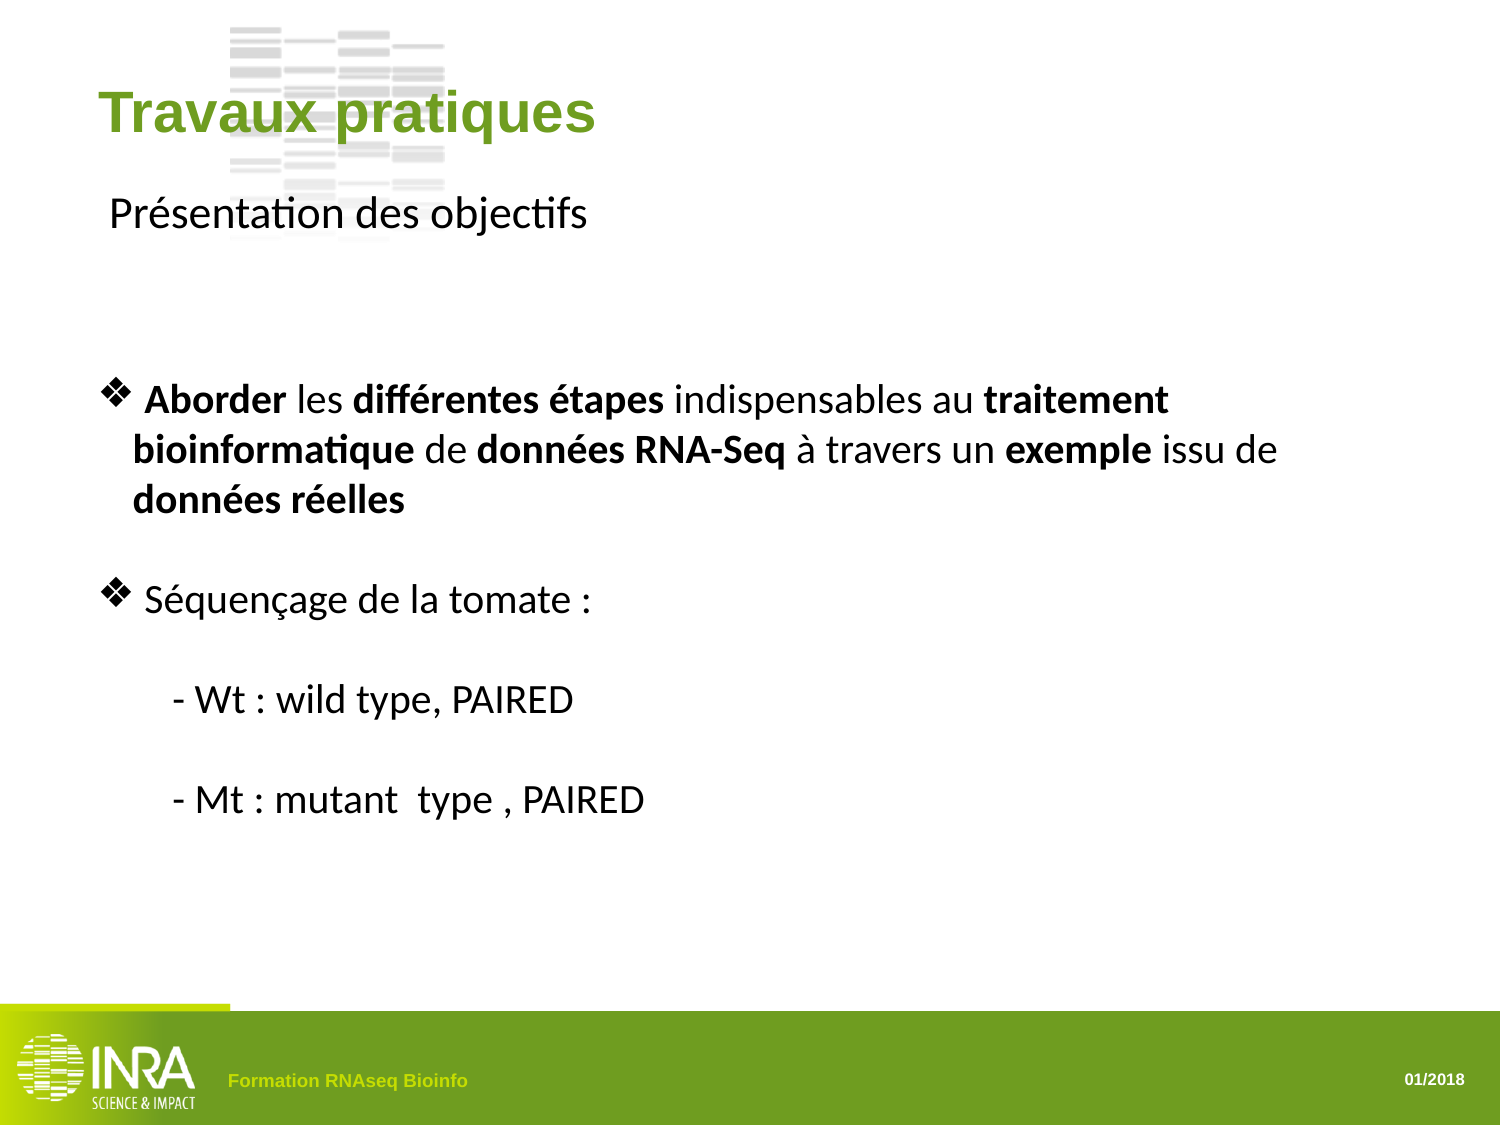

Travaux pratiques
Présentation des objectifs
 Aborder les différentes étapes indispensables au traitement bioinformatique de données RNA-Seq à travers un exemple issu de données réelles
 Séquençage de la tomate :
	- Wt : wild type, PAIRED
	- Mt : mutant type , PAIRED